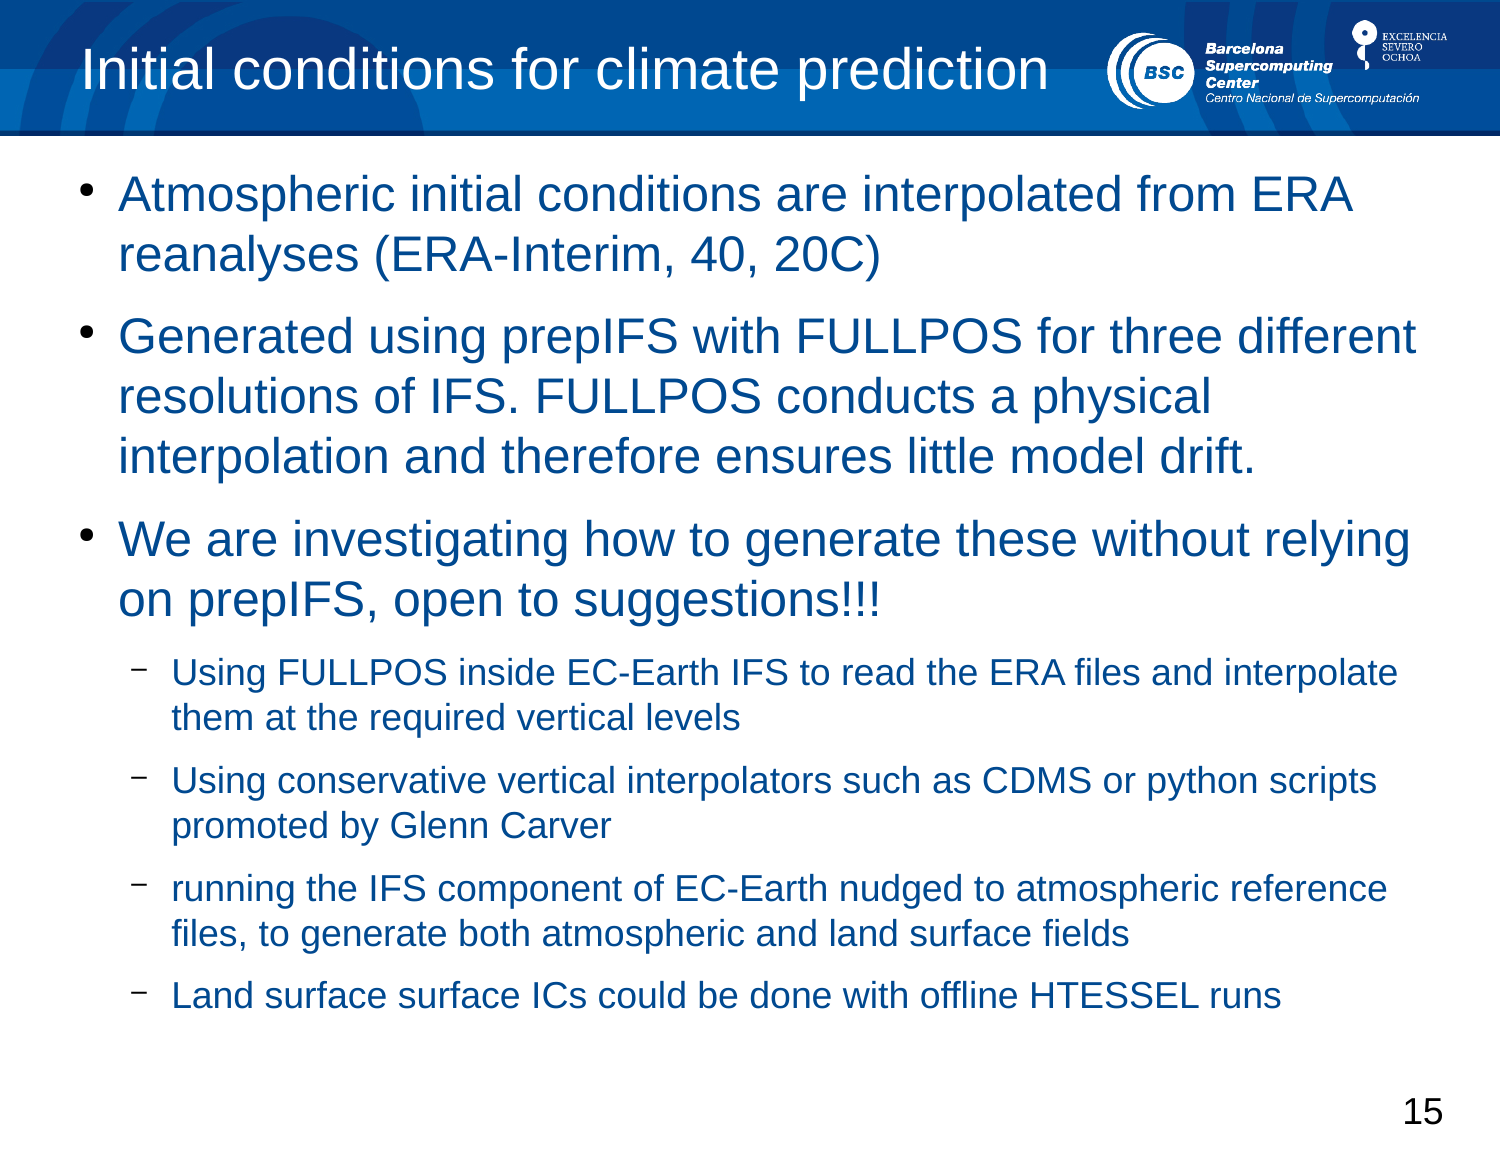

Initial conditions for climate prediction
# Atmospheric initial conditions are interpolated from ERA reanalyses (ERA-Interim, 40, 20C)
Generated using prepIFS with FULLPOS for three different resolutions of IFS. FULLPOS conducts a physical interpolation and therefore ensures little model drift.
We are investigating how to generate these without relying on prepIFS, open to suggestions!!!
Using FULLPOS inside EC-Earth IFS to read the ERA files and interpolate them at the required vertical levels
Using conservative vertical interpolators such as CDMS or python scripts promoted by Glenn Carver
running the IFS component of EC-Earth nudged to atmospheric reference files, to generate both atmospheric and land surface fields
Land surface surface ICs could be done with offline HTESSEL runs